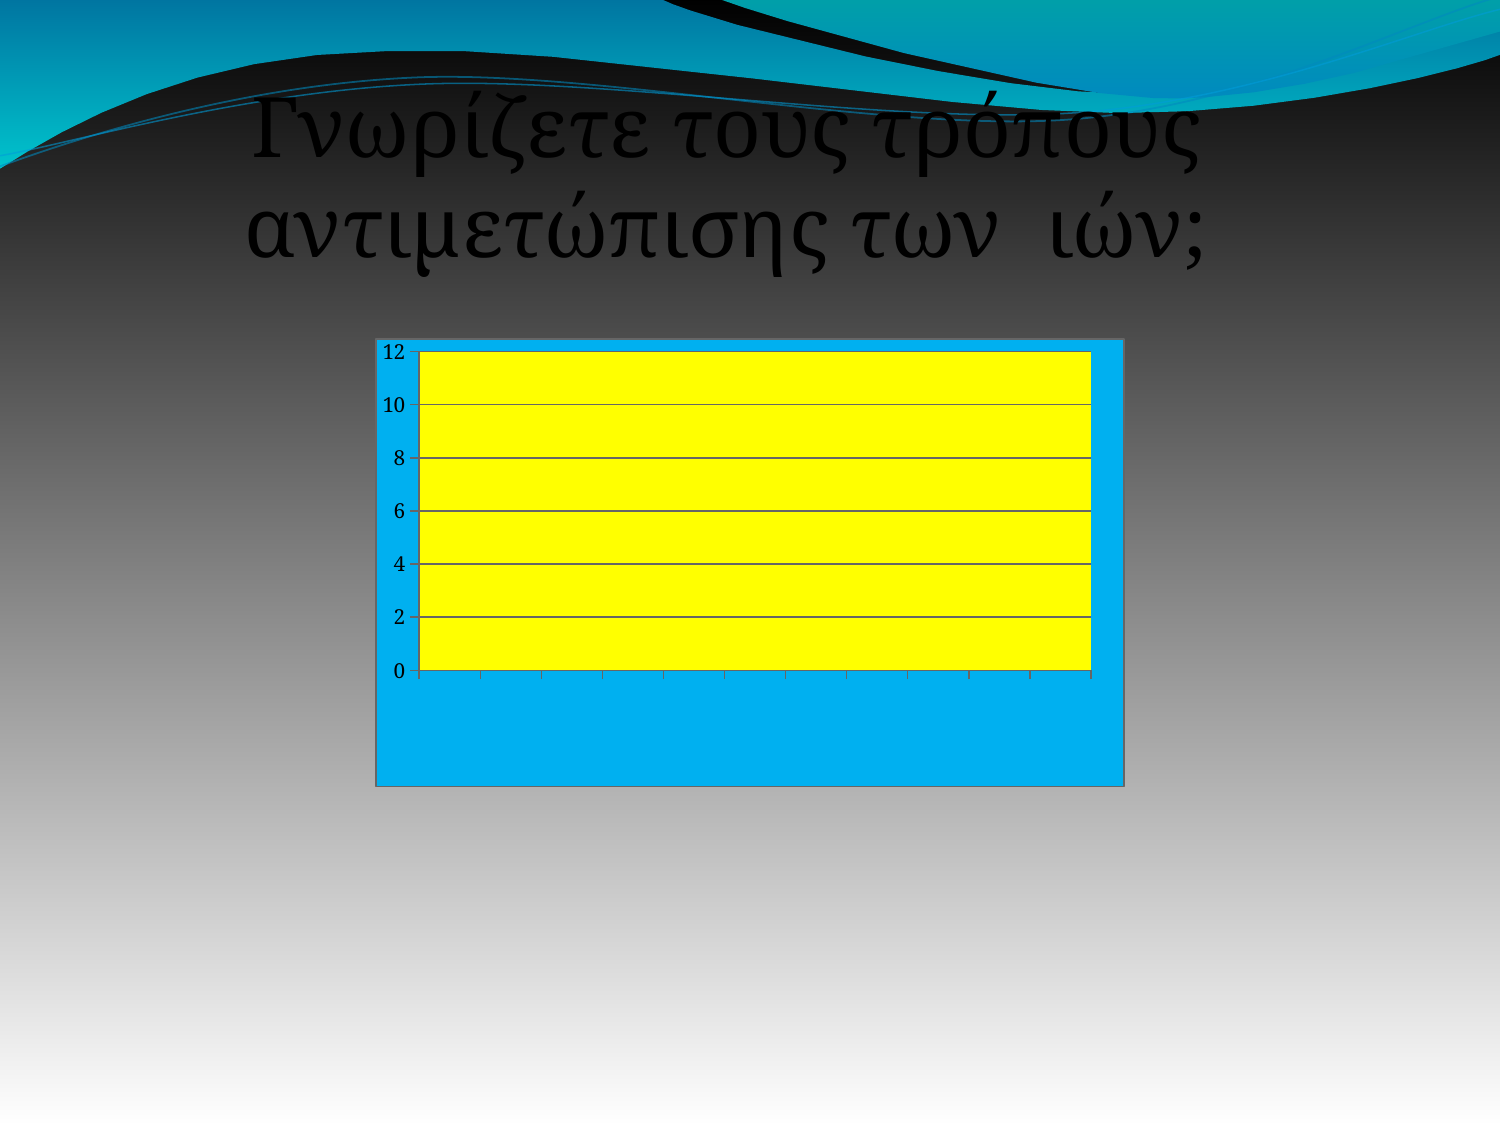

Γνωρίζετε τους τρόπους αντιμετώπισης των ιών;
### Chart
| Category | |
|---|---|